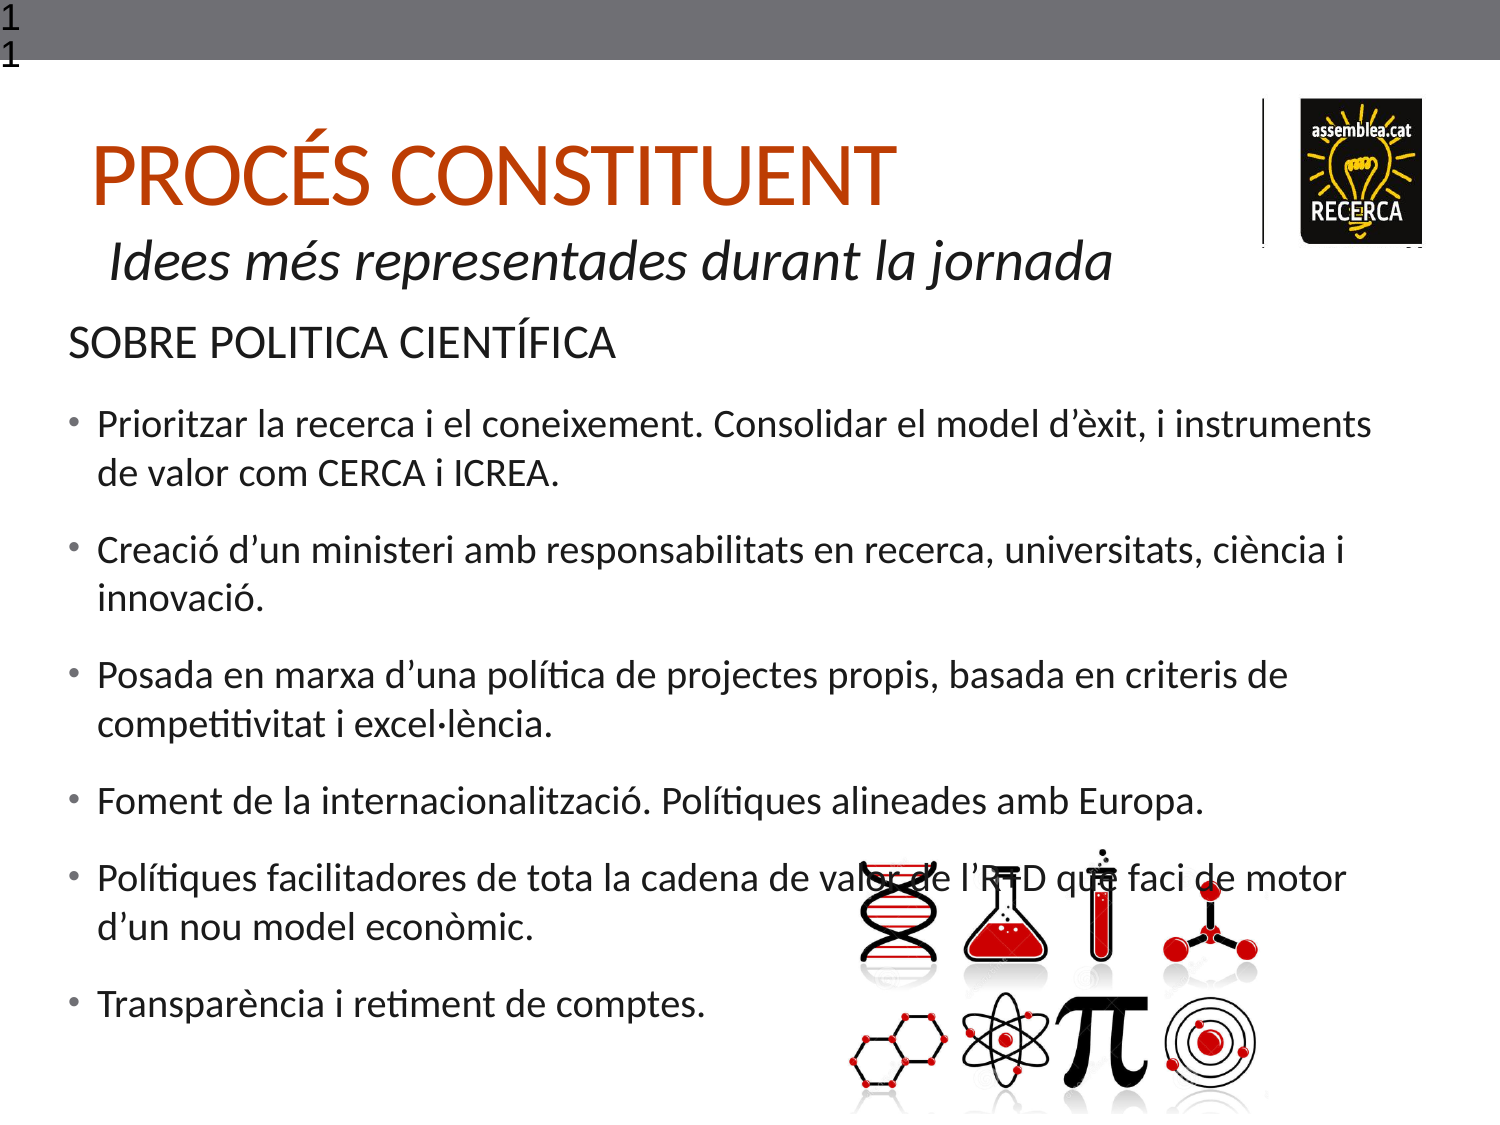

# PROCÉS CONSTITUENT
Idees més representades durant la jornada
SOBRE POLITICA CIENTÍFICA
Prioritzar la recerca i el coneixement. Consolidar el model d’èxit, i instruments de valor com CERCA i ICREA.
Creació d’un ministeri amb responsabilitats en recerca, universitats, ciència i innovació.
Posada en marxa d’una política de projectes propis, basada en criteris de competitivitat i excel·lència.
Foment de la internacionalització. Polítiques alineades amb Europa.
Polítiques facilitadores de tota la cadena de valor de l’R+D que faci de motor d’un nou model econòmic.
Transparència i retiment de comptes.